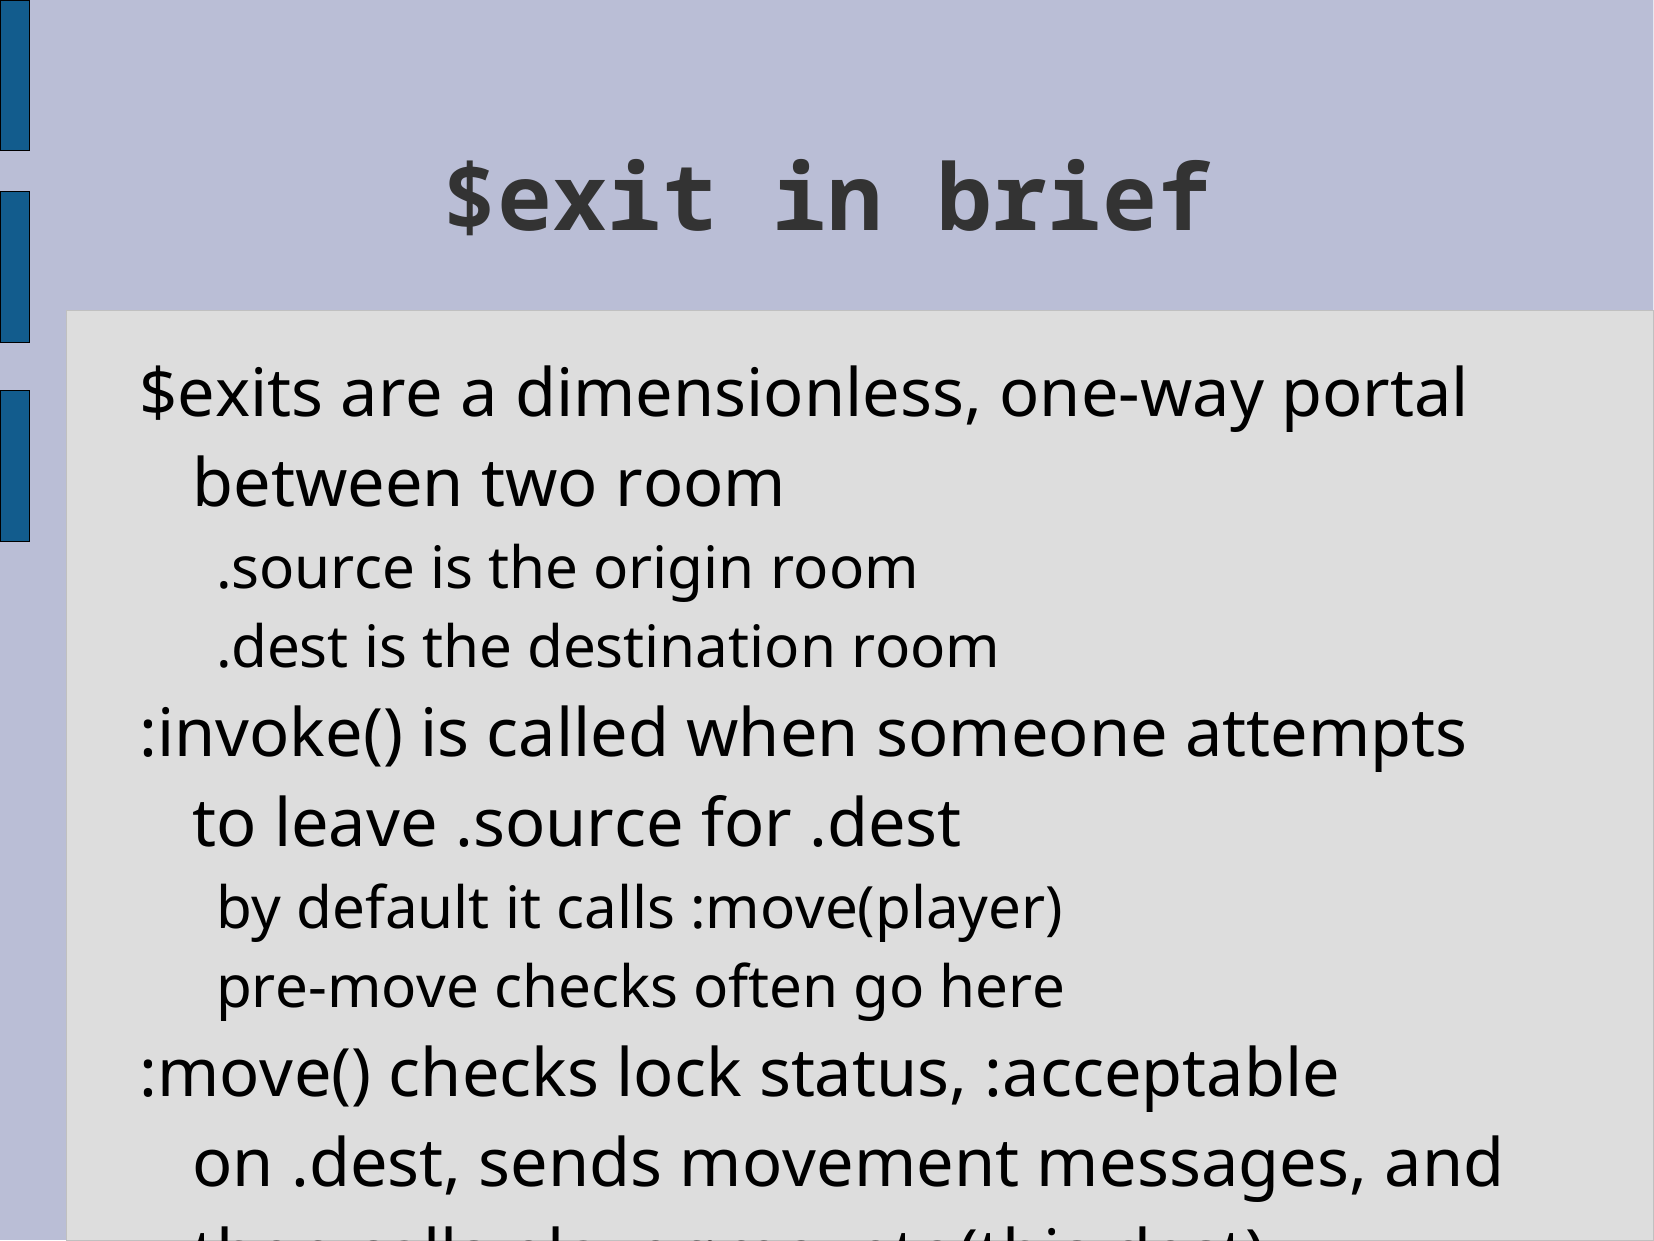

# $exit in brief
$exits are a dimensionless, one-way portal between two room
.source is the origin room
.dest is the destination room
:invoke() is called when someone attempts to leave .source for .dest
by default it calls :move(player)
pre-move checks often go here
:move() checks lock status, :acceptable on .dest, sends movement messages, and then calls player:moveto(this.dest)